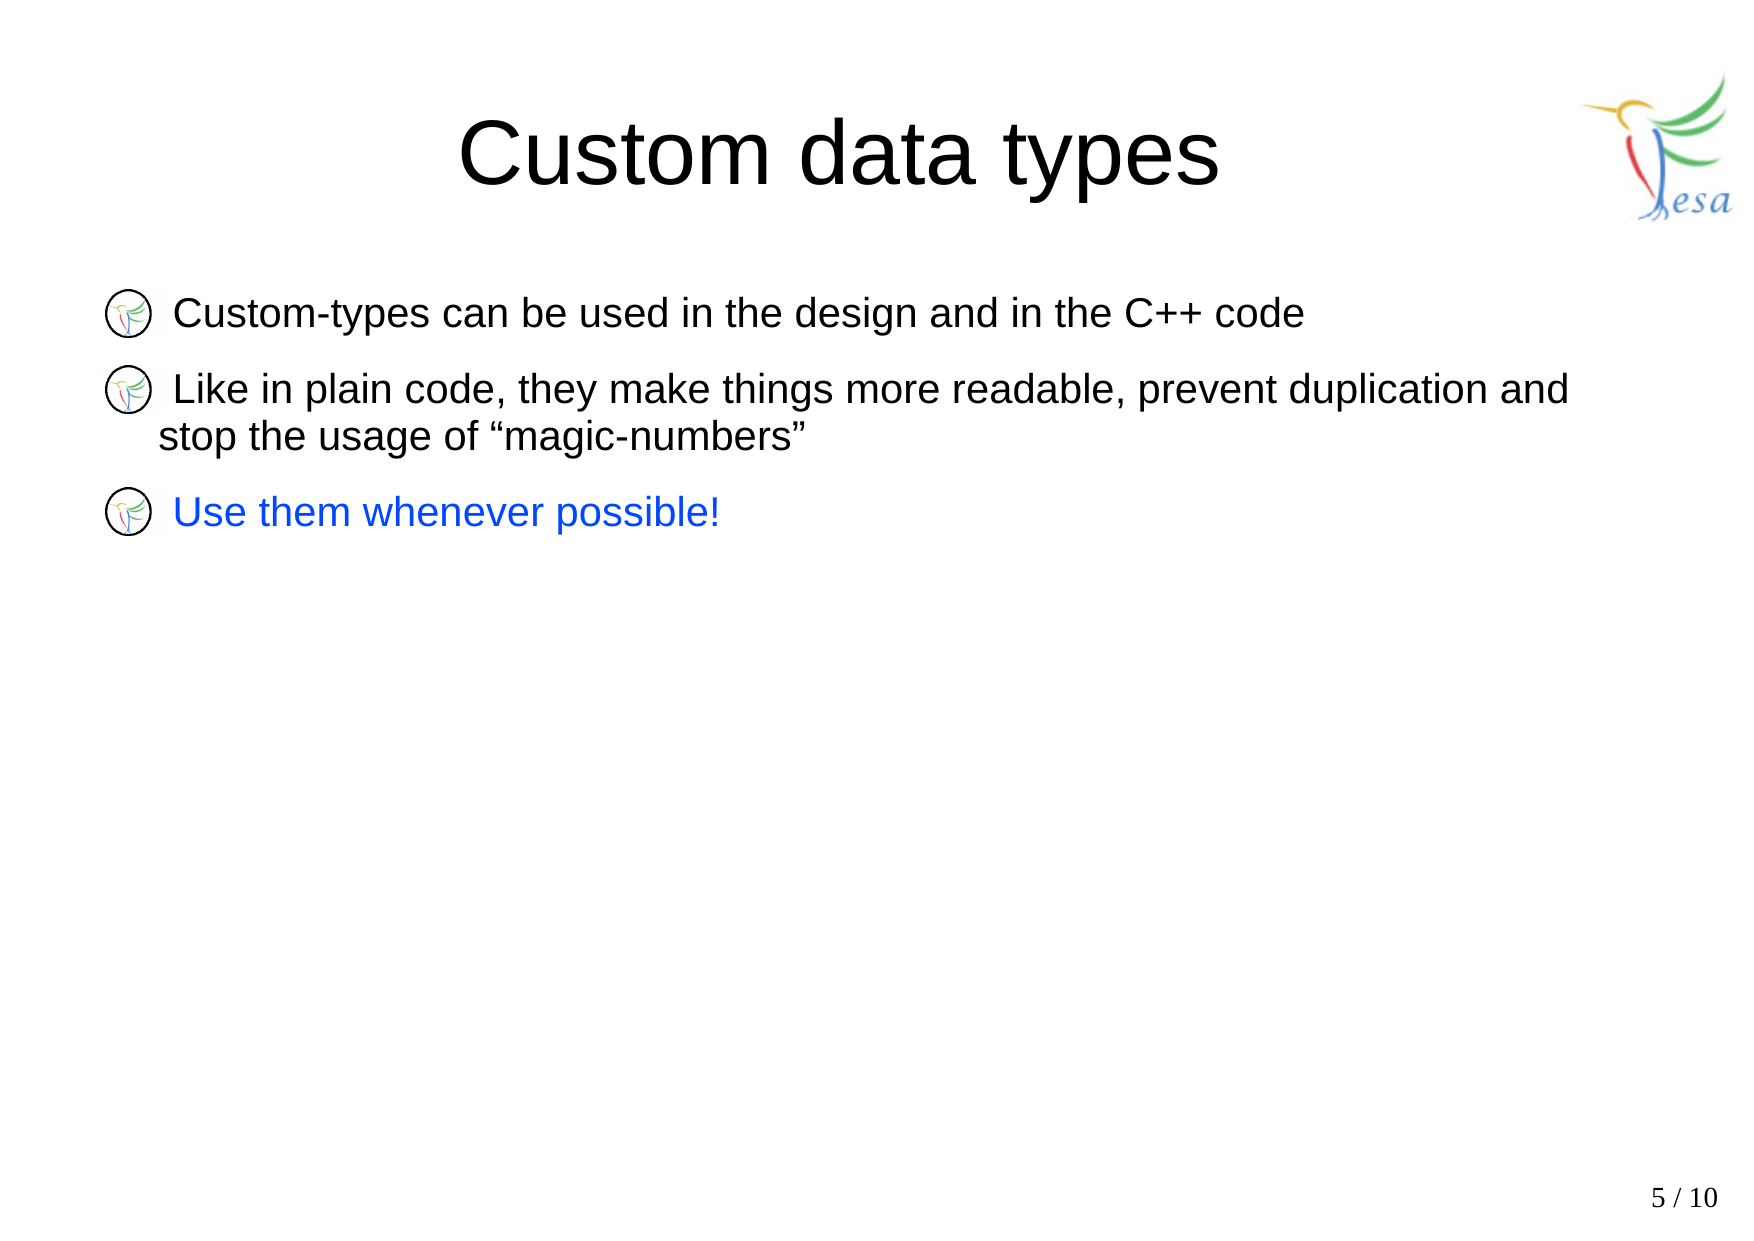

# Custom data types
Custom-types can be used in the design and in the C++ code
Like in plain code, they make things more readable, prevent duplication and stop the usage of “magic-numbers”
Use them whenever possible!
5